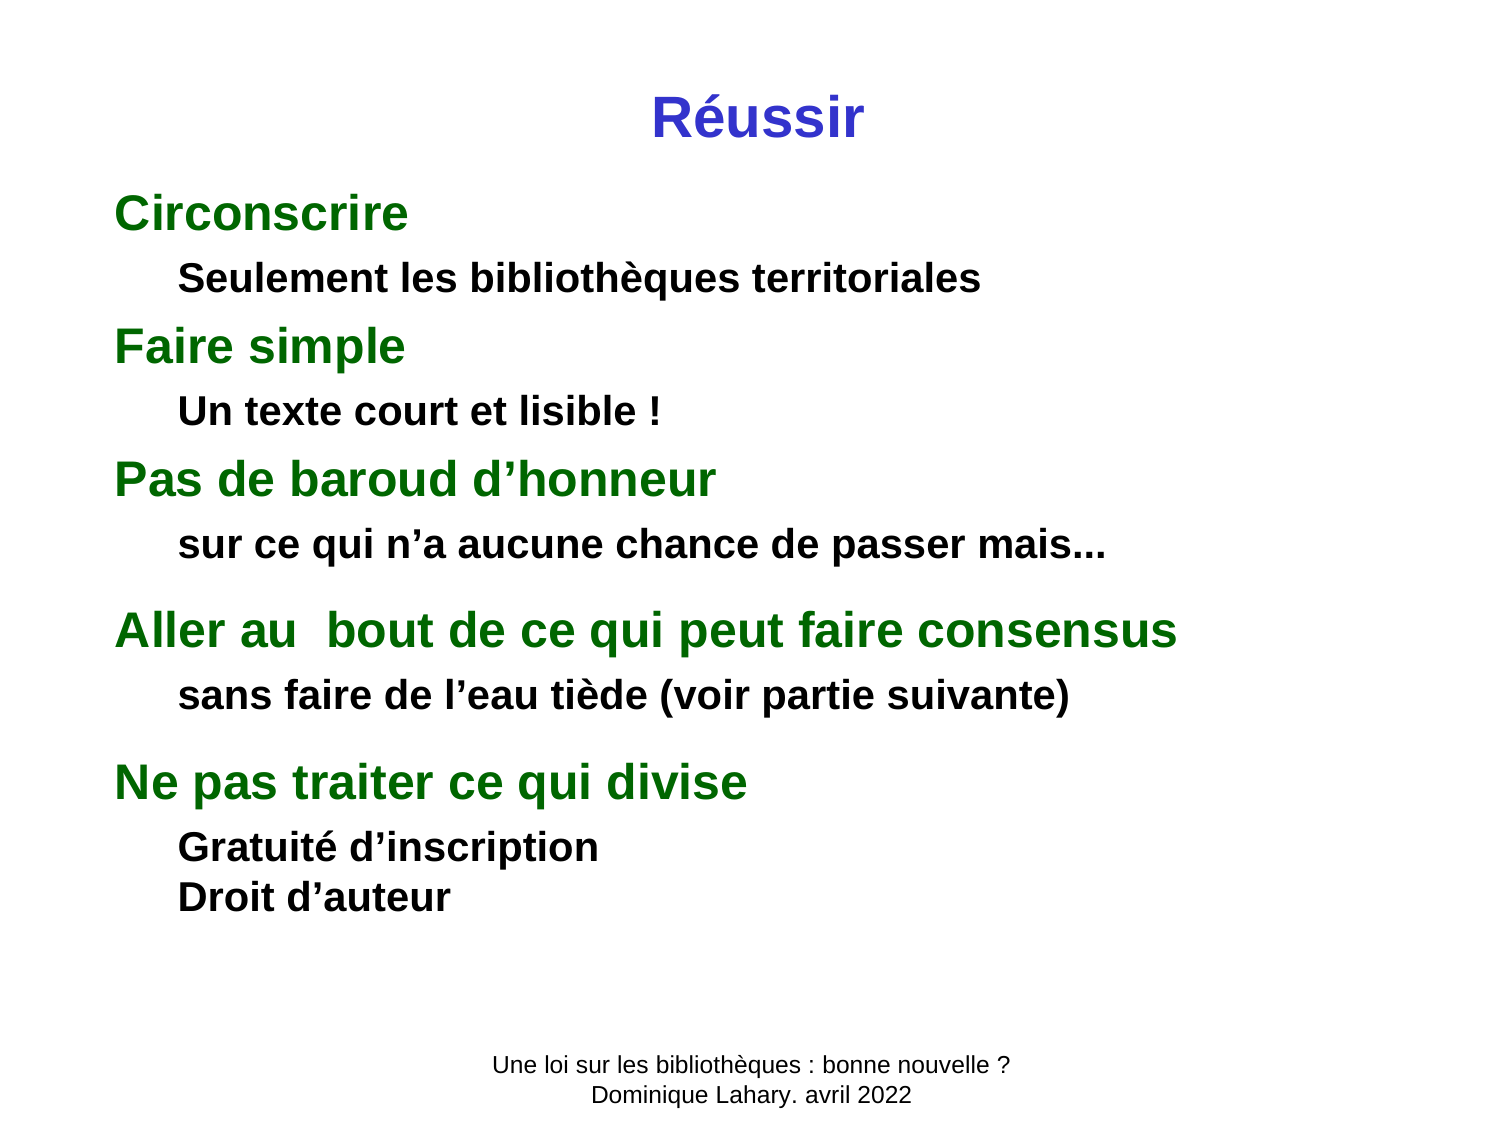

# Réussir
Circonscrire
	Seulement les bibliothèques territoriales
Faire simple
	Un texte court et lisible !
Pas de baroud d’honneur
	sur ce qui n’a aucune chance de passer mais...
Aller au bout de ce qui peut faire consensus
	sans faire de l’eau tiède (voir partie suivante)
Ne pas traiter ce qui divise
	Gratuité d’inscription
Droit d’auteur
Une loi sur les bibliothèques : bonne nouvelle ?
Dominique Lahary. avril 2022